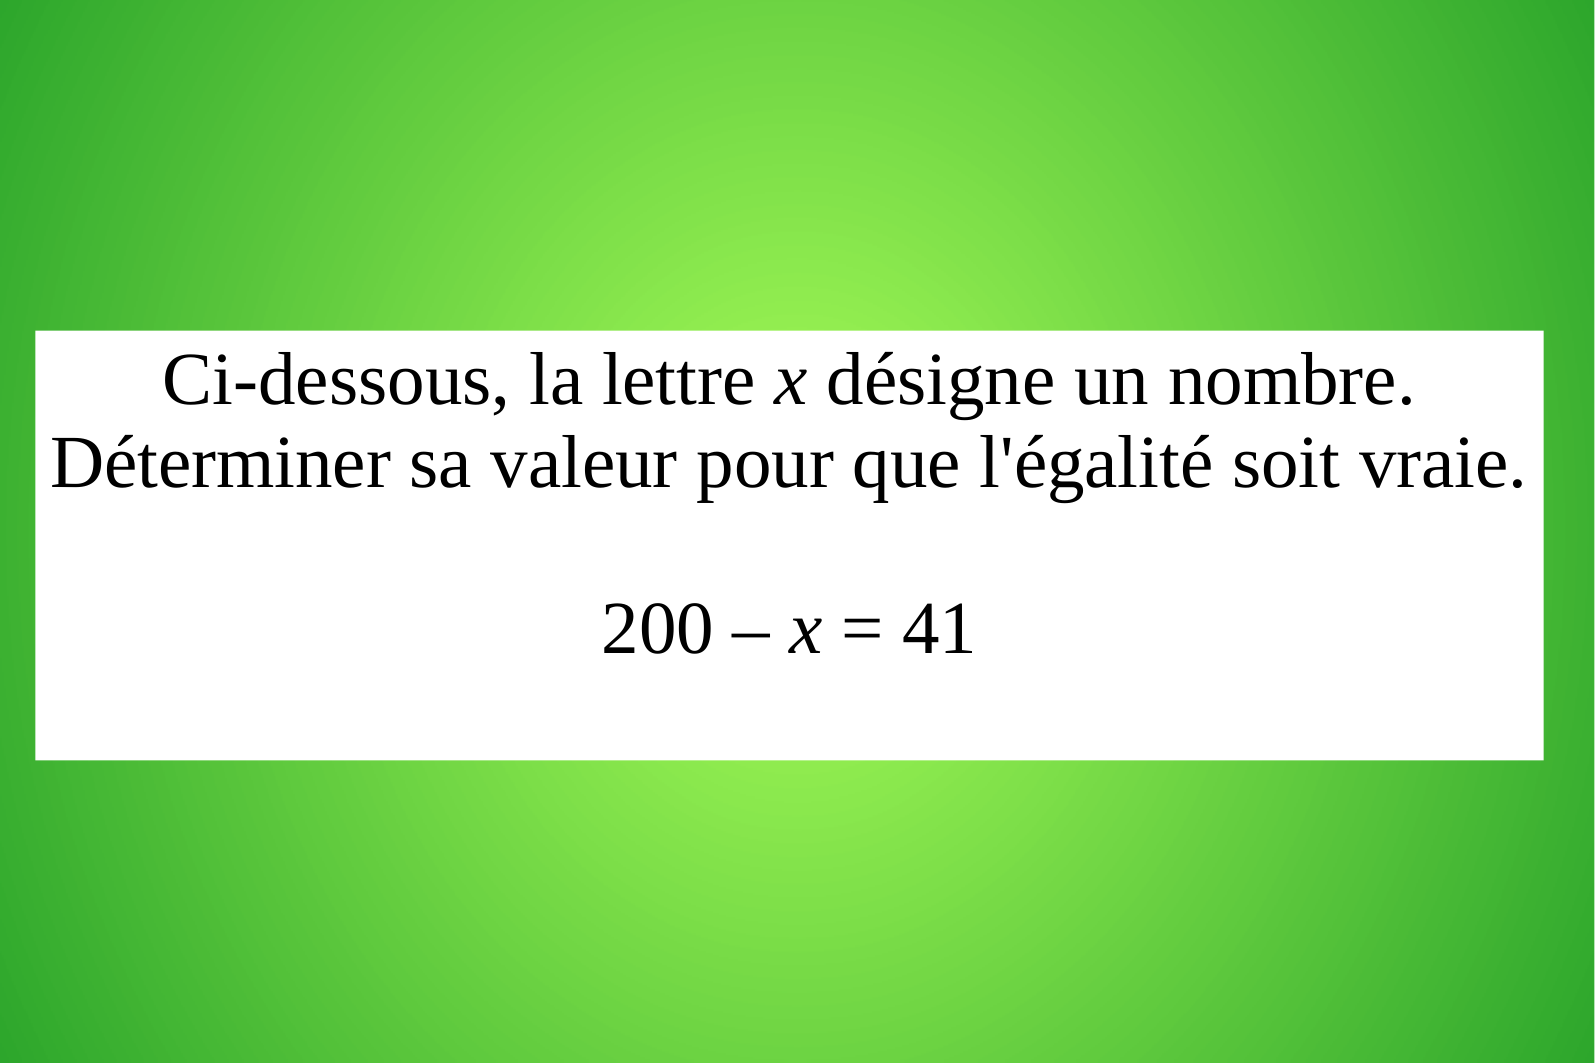

Ci-dessous, la lettre x désigne un nombre.
Déterminer sa valeur pour que l'égalité soit vraie.
200 – x = 41